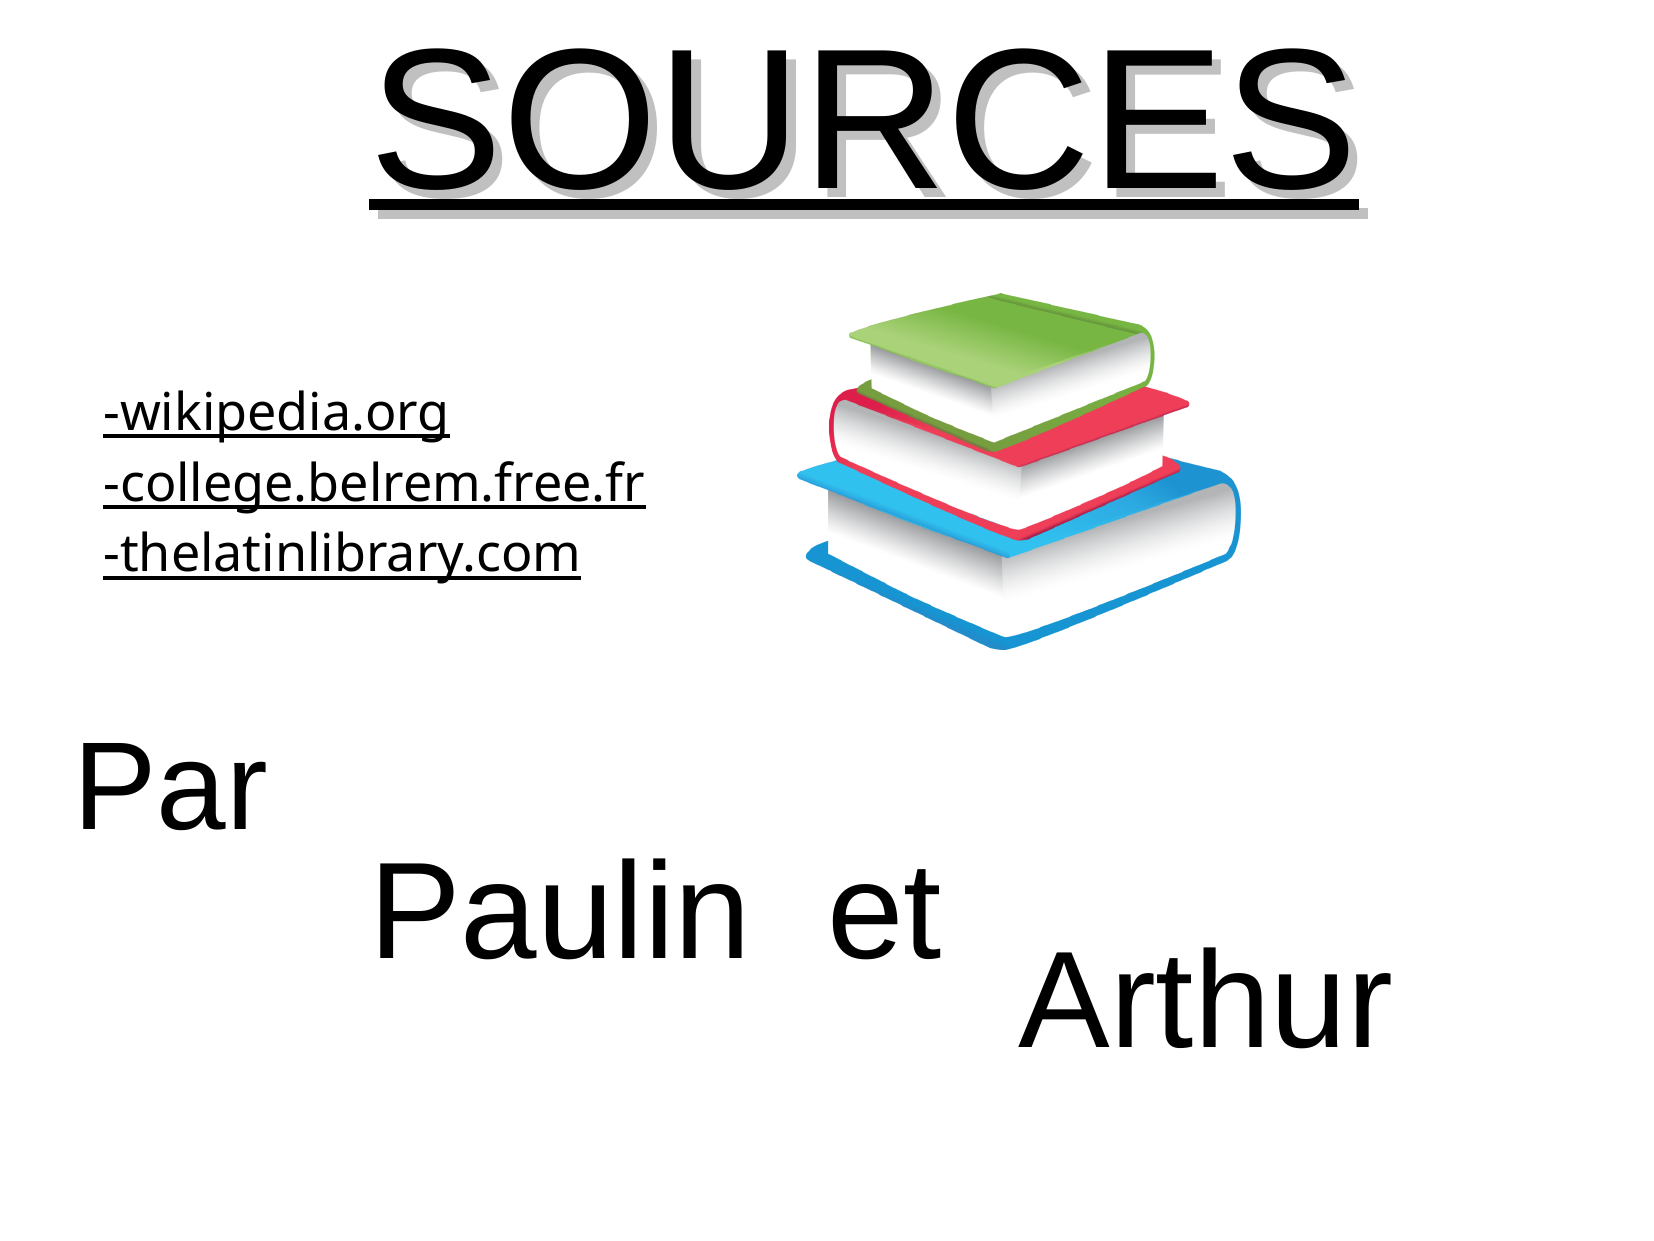

SOURCES
-wikipedia.org
-college.belrem.free.fr
-thelatinlibrary.com
Par
Paulin et
Arthur